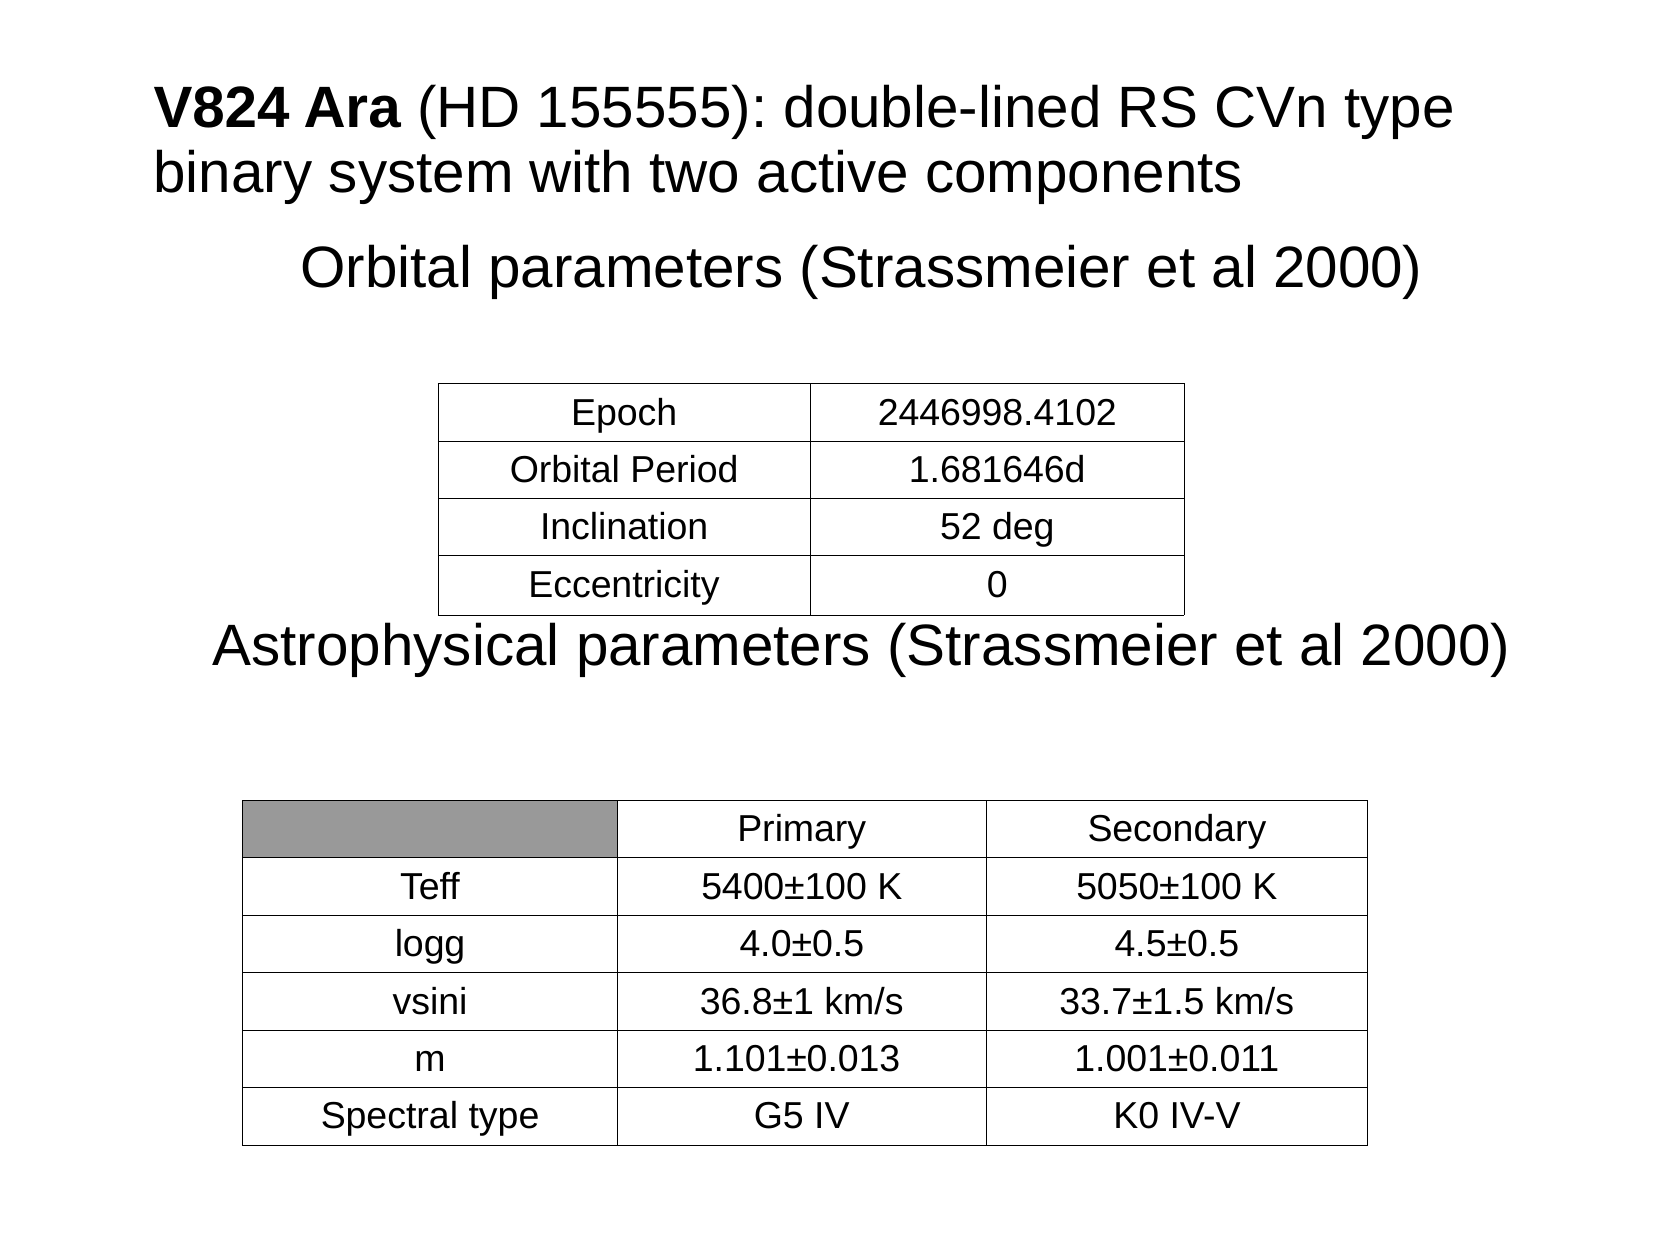

# V824 Ara (HD 155555): double-lined RS CVn type binary system with two active components
Orbital parameters (Strassmeier et al 2000)
Astrophysical parameters (Strassmeier et al 2000)
| Epoch | 2446998.4102 |
| --- | --- |
| Orbital Period | 1.681646d |
| Inclination | 52 deg |
| Eccentricity | 0 |
| | Primary | Secondary |
| --- | --- | --- |
| Teff | 5400±100 K | 5050±100 K |
| logg | 4.0±0.5 | 4.5±0.5 |
| vsini | 36.8±1 km/s | 33.7±1.5 km/s |
| m | 1.101±0.013 | 1.001±0.011 |
| Spectral type | G5 IV | K0 IV-V |